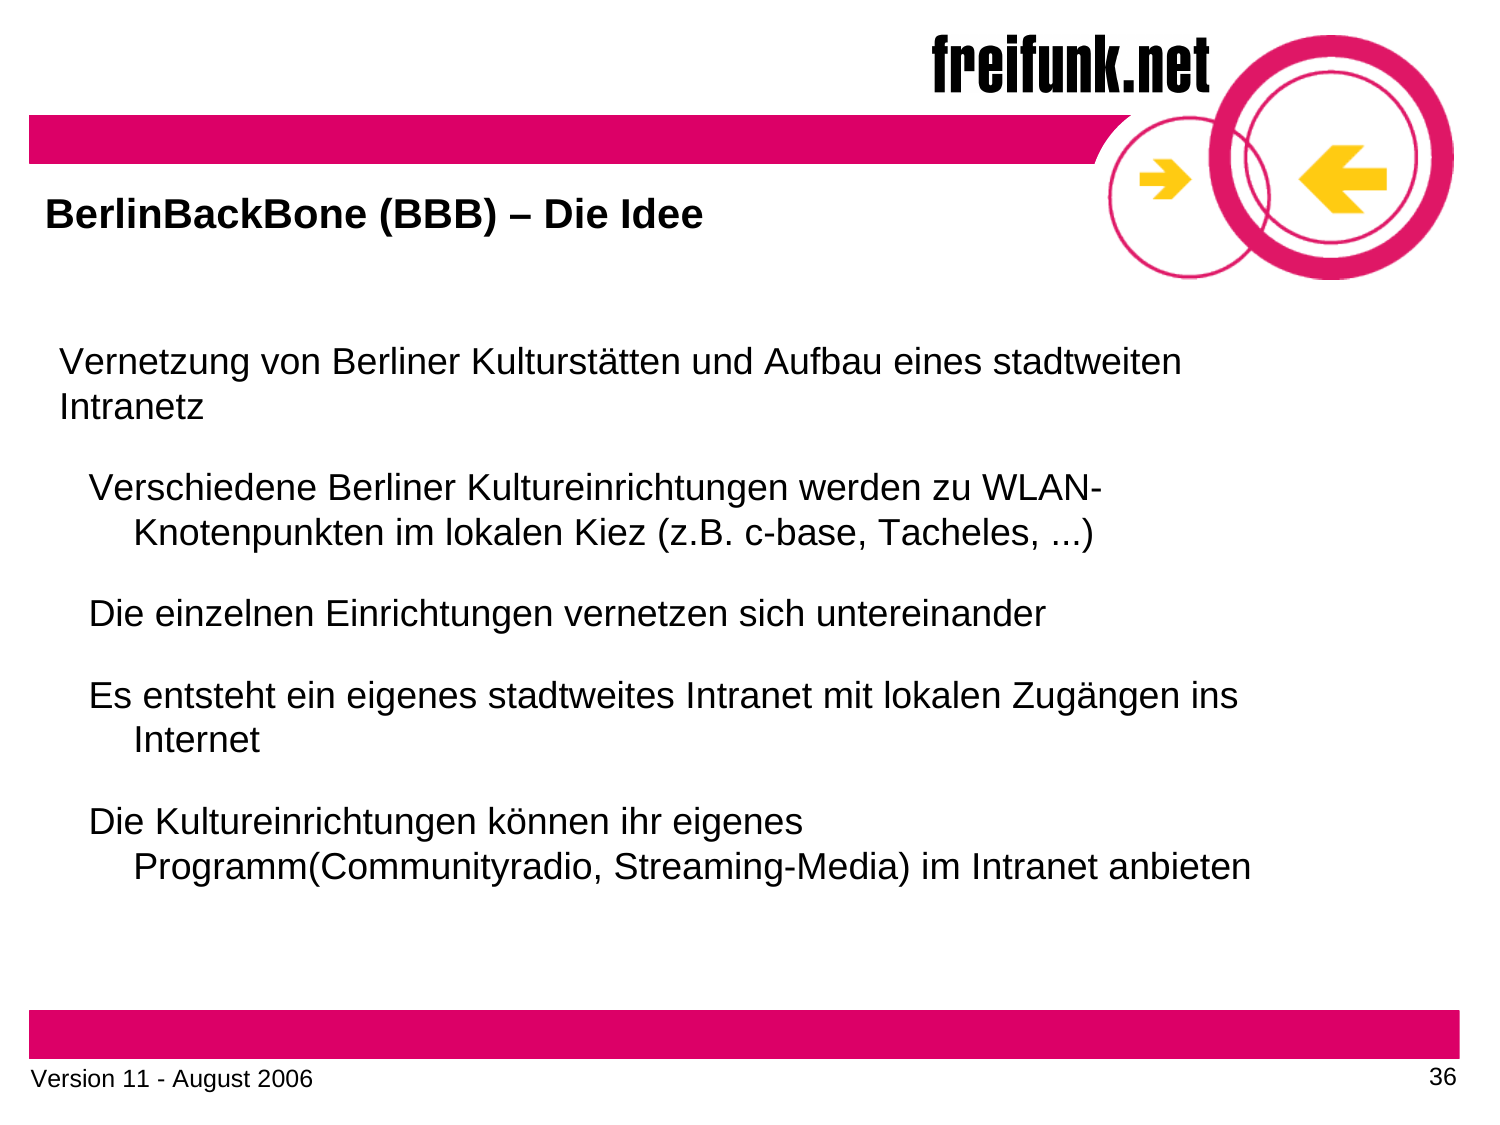

BerlinBackBone (BBB) – Die Idee
Vernetzung von Berliner Kulturstätten und Aufbau eines stadtweiten Intranetz
Verschiedene Berliner Kultureinrichtungen werden zu WLAN-Knotenpunkten im lokalen Kiez (z.B. c-base, Tacheles, ...)
Die einzelnen Einrichtungen vernetzen sich untereinander
Es entsteht ein eigenes stadtweites Intranet mit lokalen Zugängen ins Internet
Die Kultureinrichtungen können ihr eigenes Programm(Communityradio, Streaming-Media) im Intranet anbieten
36
Version 11 - August 2006